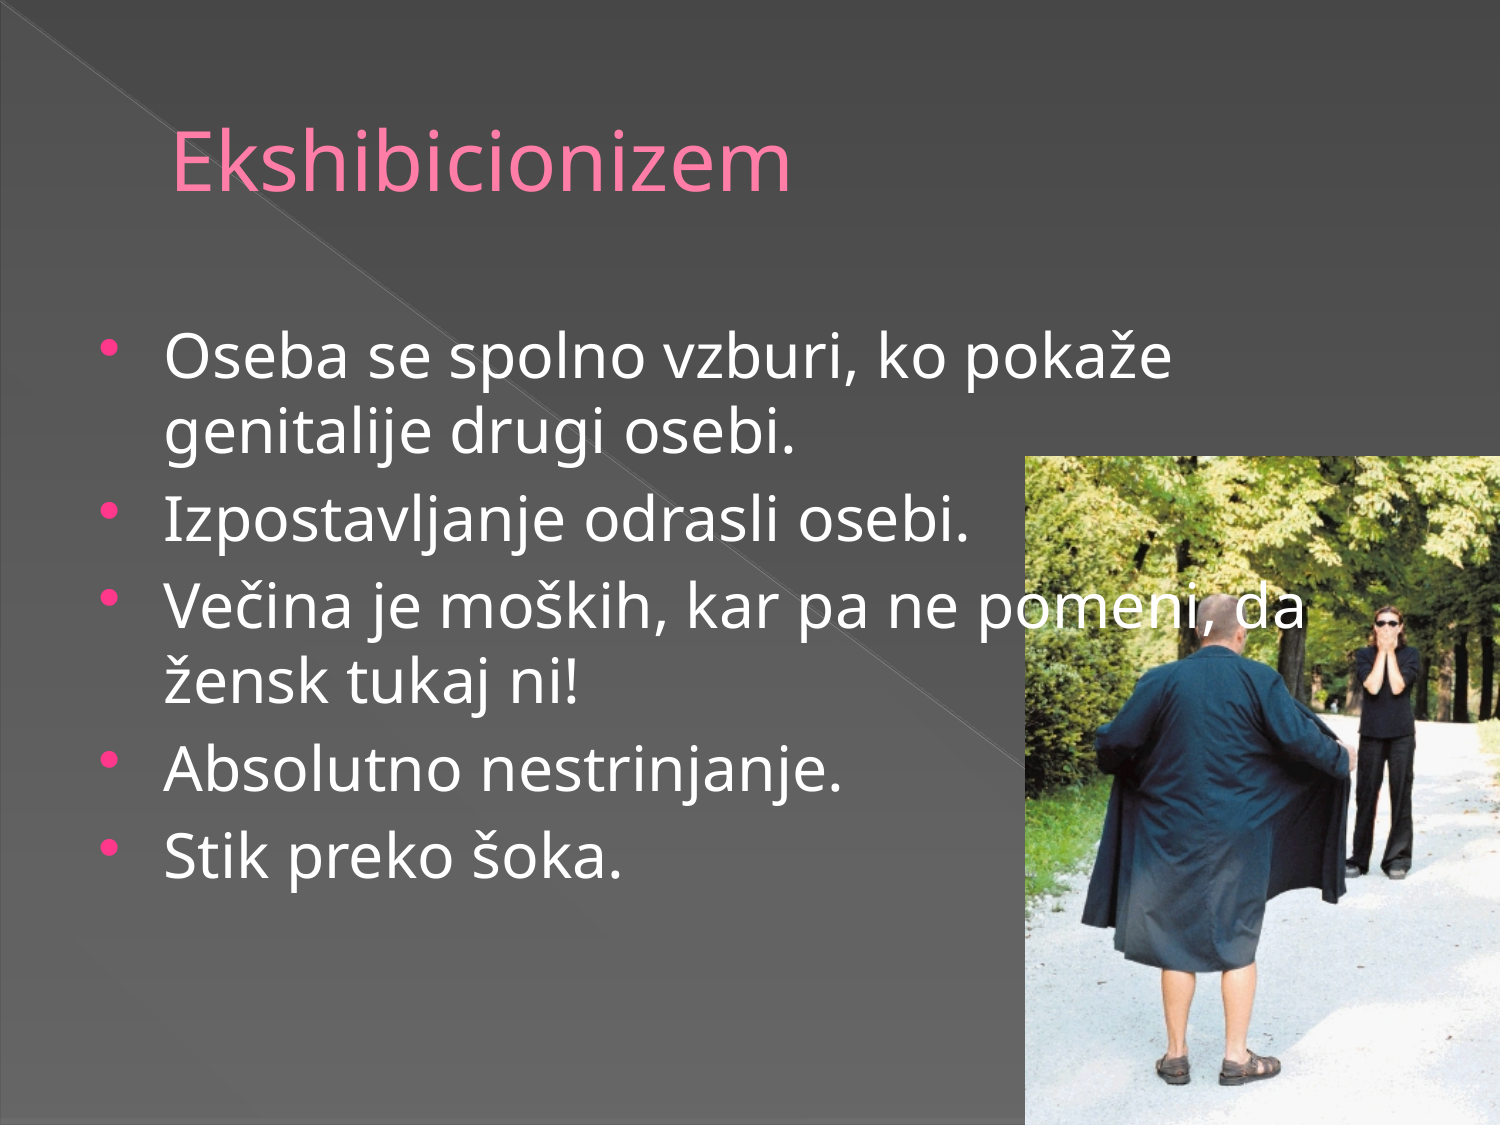

# Ekshibicionizem
Oseba se spolno vzburi, ko pokaže genitalije drugi osebi.
Izpostavljanje odrasli osebi.
Večina je moških, kar pa ne pomeni, da žensk tukaj ni!
Absolutno nestrinjanje.
Stik preko šoka.